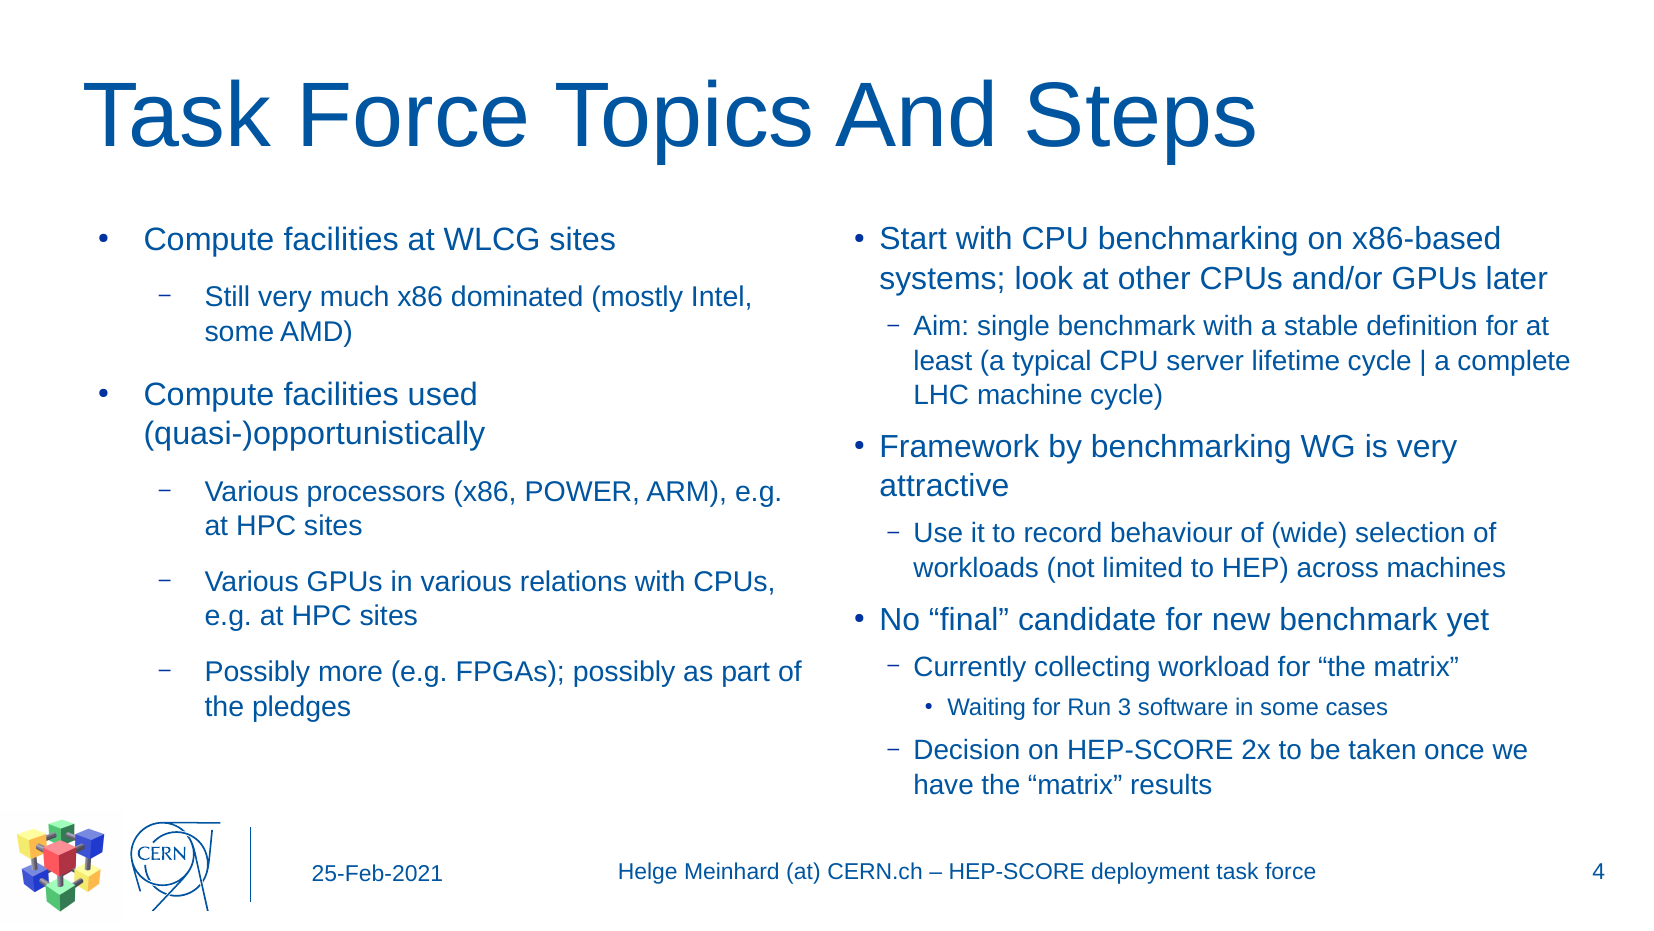

# Task Force Topics And Steps
Compute facilities at WLCG sites
Still very much x86 dominated (mostly Intel, some AMD)
Compute facilities used (quasi-)opportunistically
Various processors (x86, POWER, ARM), e.g. at HPC sites
Various GPUs in various relations with CPUs, e.g. at HPC sites
Possibly more (e.g. FPGAs); possibly as part of the pledges
Start with CPU benchmarking on x86-based systems; look at other CPUs and/or GPUs later
Aim: single benchmark with a stable definition for at least (a typical CPU server lifetime cycle | a complete LHC machine cycle)
Framework by benchmarking WG is very attractive
Use it to record behaviour of (wide) selection of workloads (not limited to HEP) across machines
No “final” candidate for new benchmark yet
Currently collecting workload for “the matrix”
Waiting for Run 3 software in some cases
Decision on HEP-SCORE 2x to be taken once we have the “matrix” results
Helge Meinhard (at) CERN.ch – HEP-SCORE deployment task force
4
25-Feb-2021